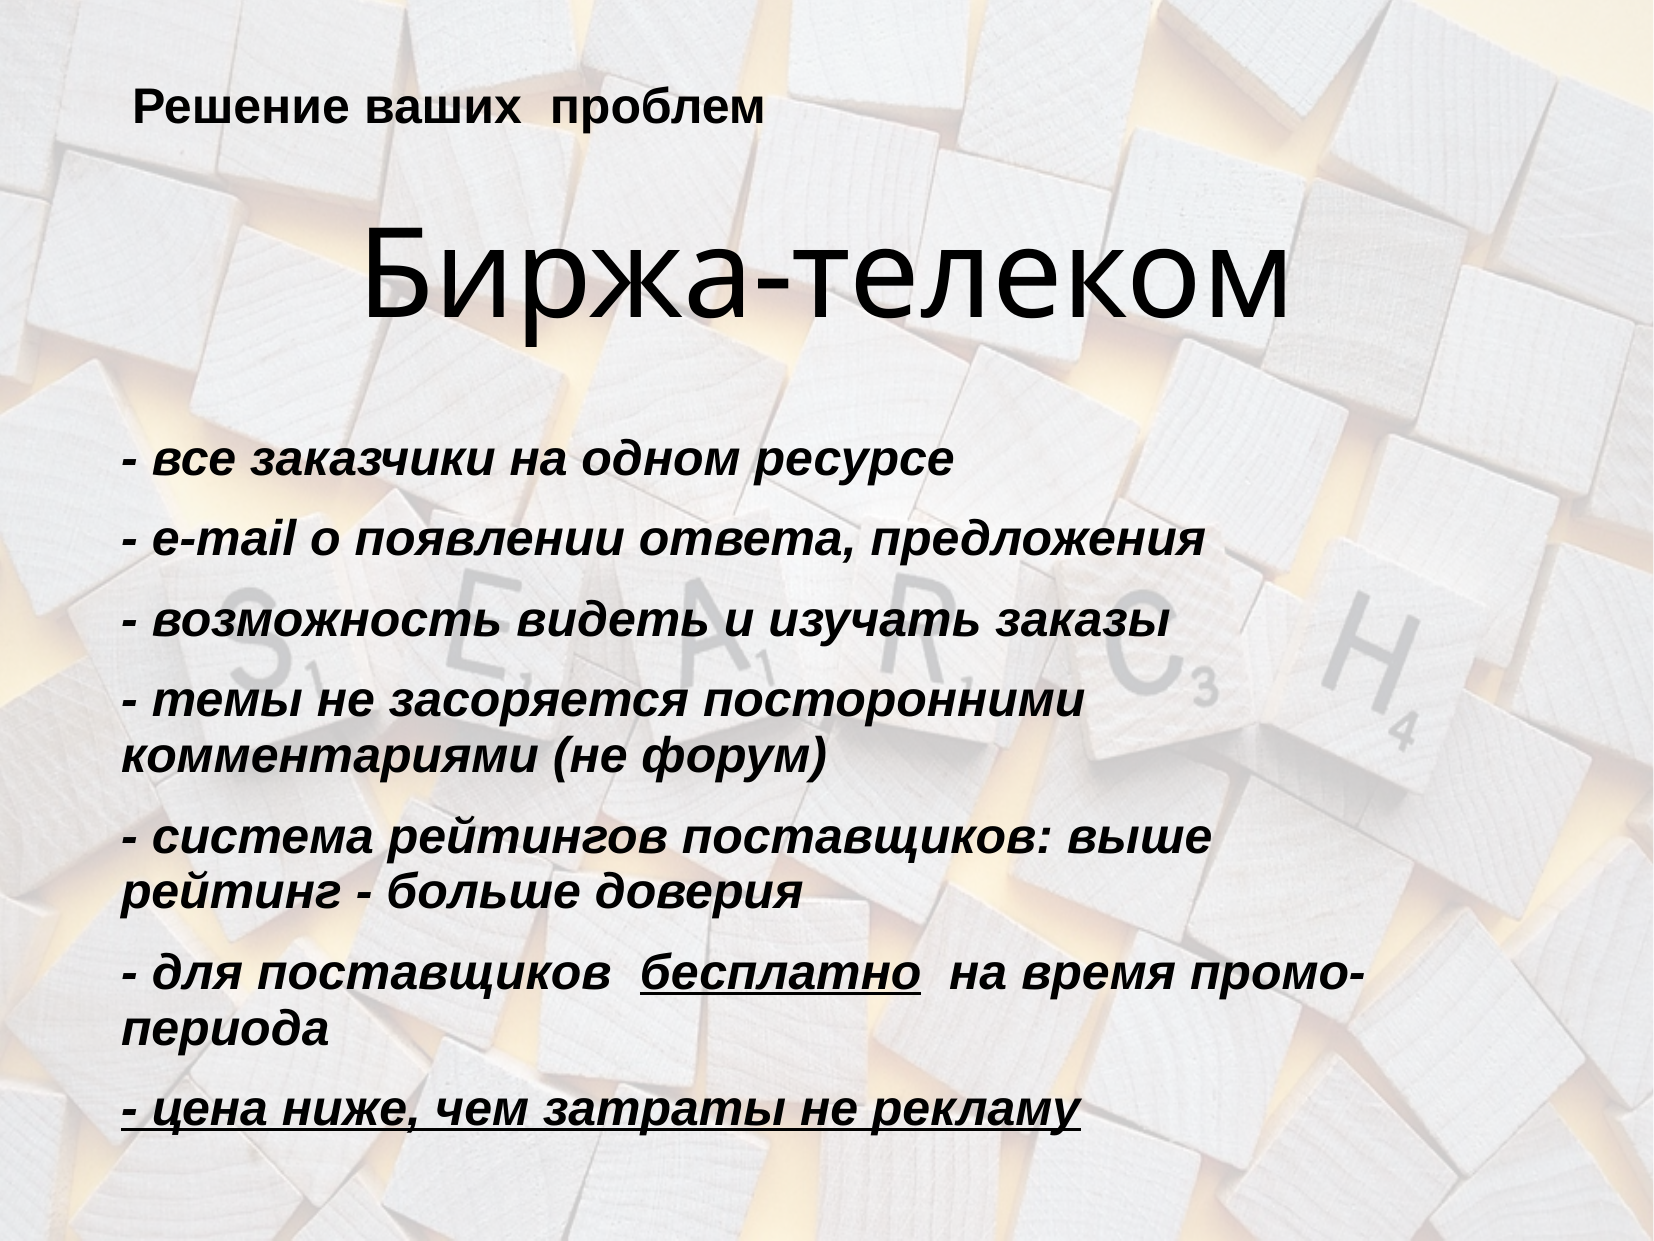

Решение ваших проблем
# Биржа-телеком
- все заказчики на одном ресурсе
- e-mail о появлении ответа, предложения
- возможность видеть и изучать заказы
- темы не засоряется посторонними комментариями (не форум)
- система рейтингов поставщиков: выше рейтинг - больше доверия
- для поставщиков бесплатно на время промо-периода
- цена ниже, чем затраты не рекламу